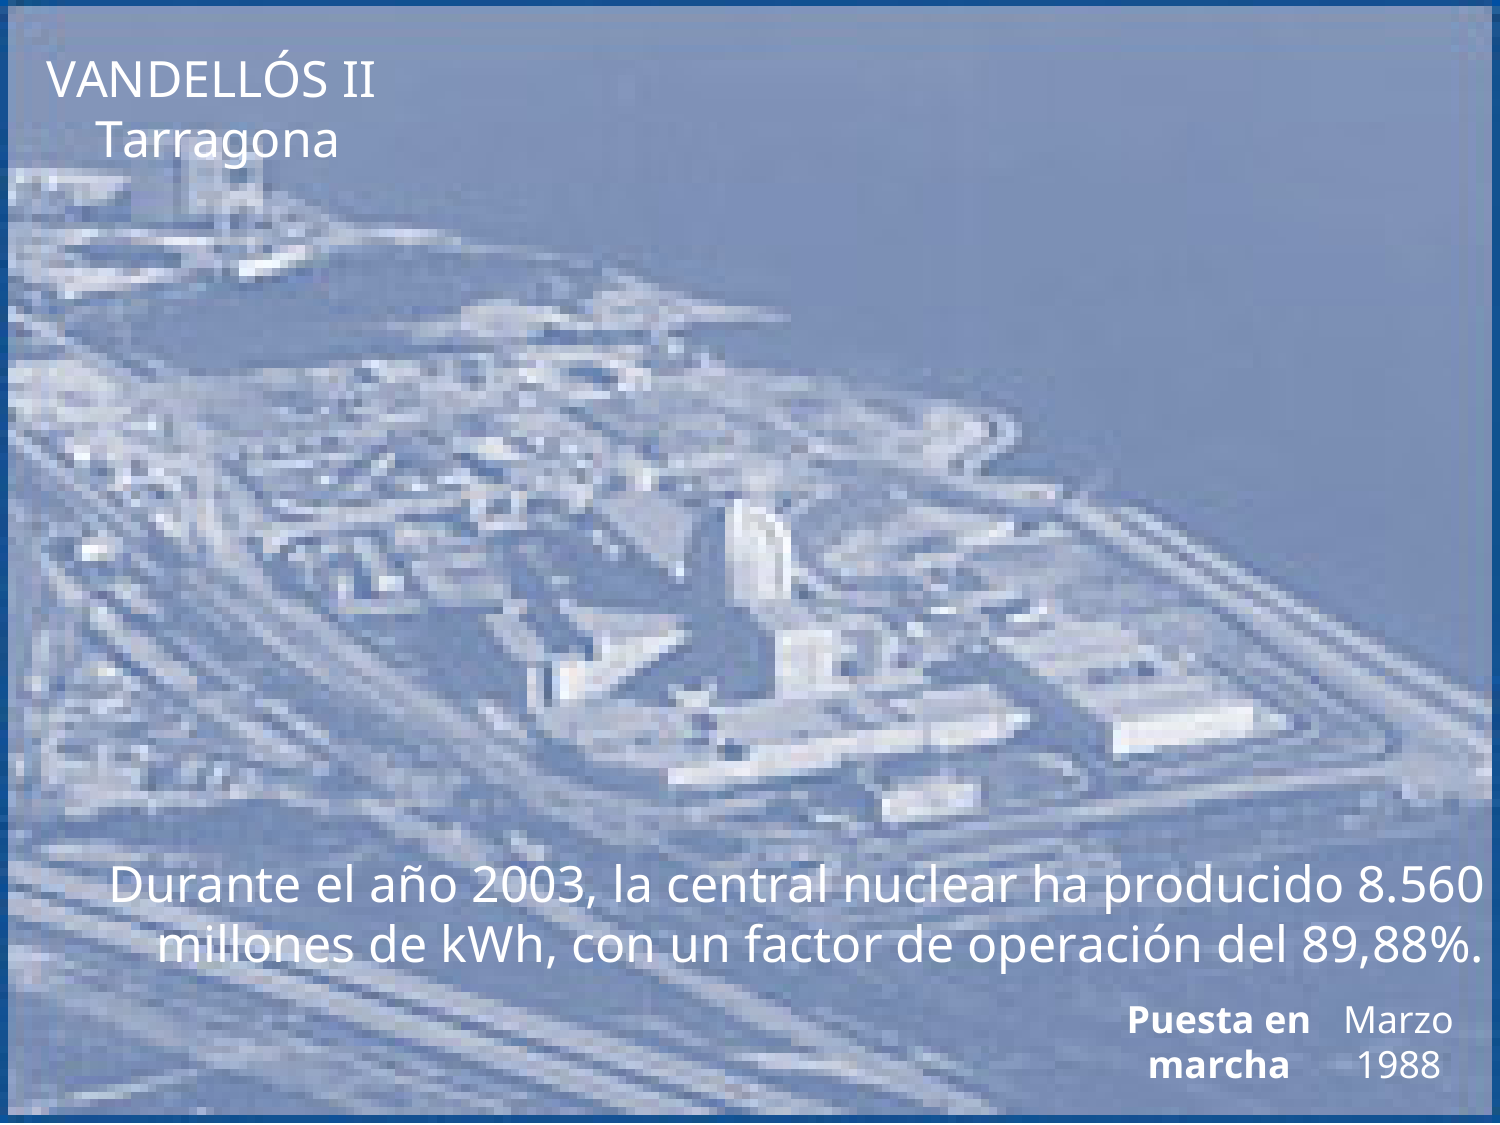

VANDELLÓS II
Tarragona
Durante el año 2003, la central nuclear ha producido 8.560 millones de kWh, con un factor de operación del 89,88%.
| Puesta en marcha | Marzo 1988 |
| --- | --- |